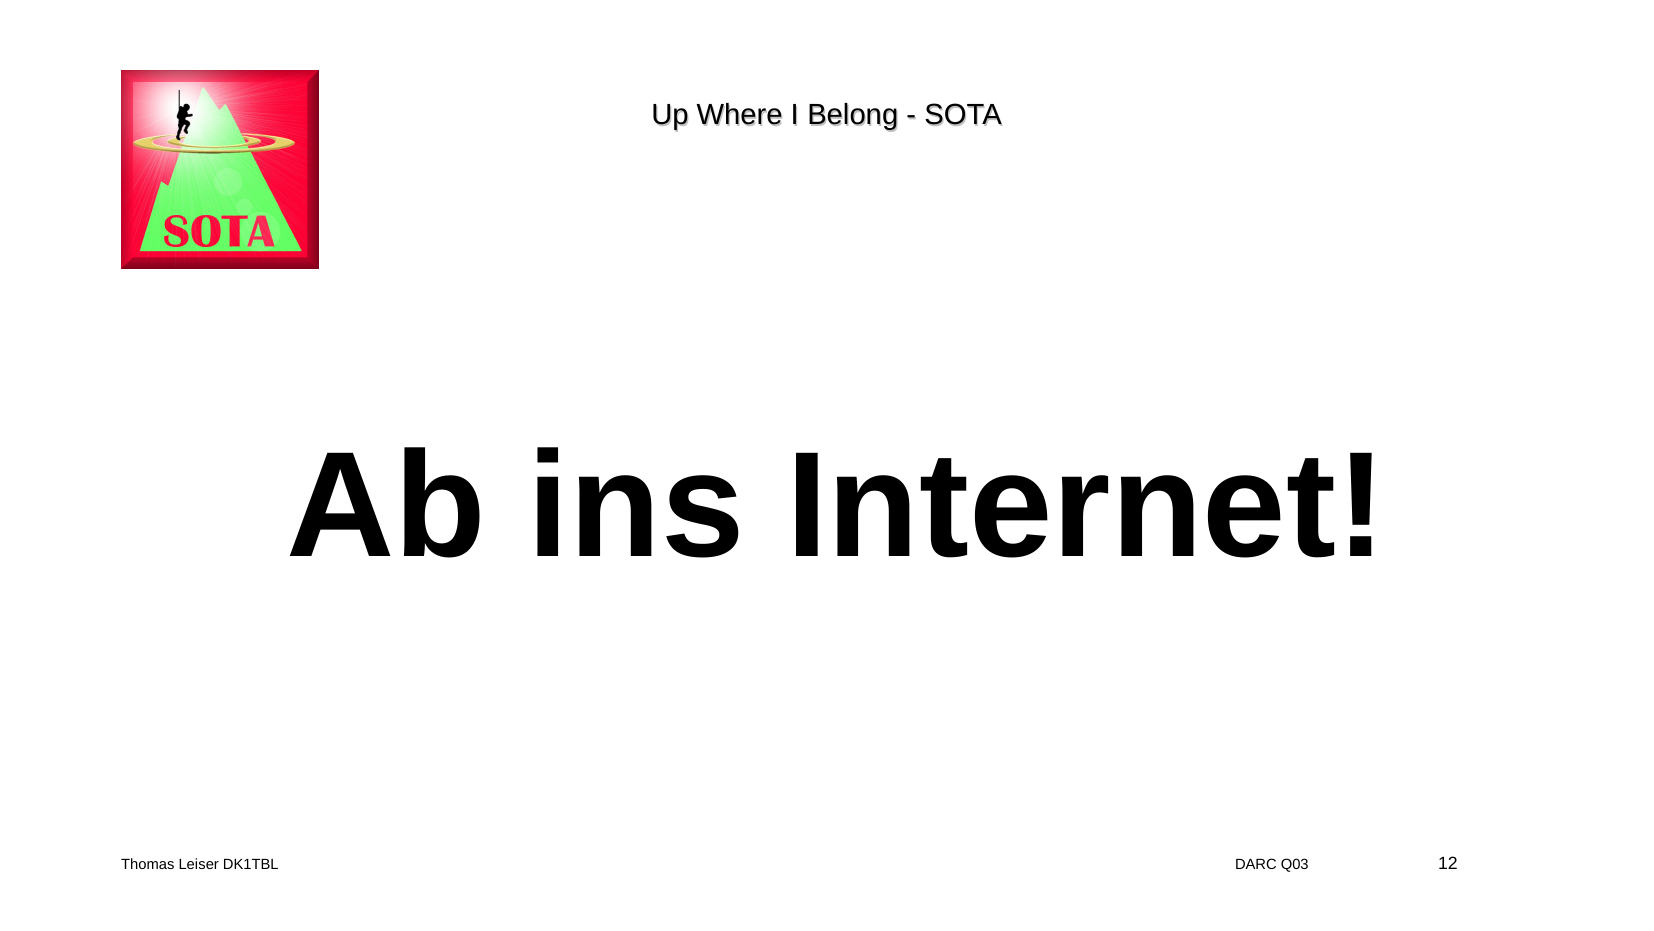

# Up Where I Belong - SOTA
Ab ins Internet!
Thomas Leiser DK1TBL		 	 			 	 	 	 	 	 	 	 	 	 	 	 	 	 						 DARC Q03 12